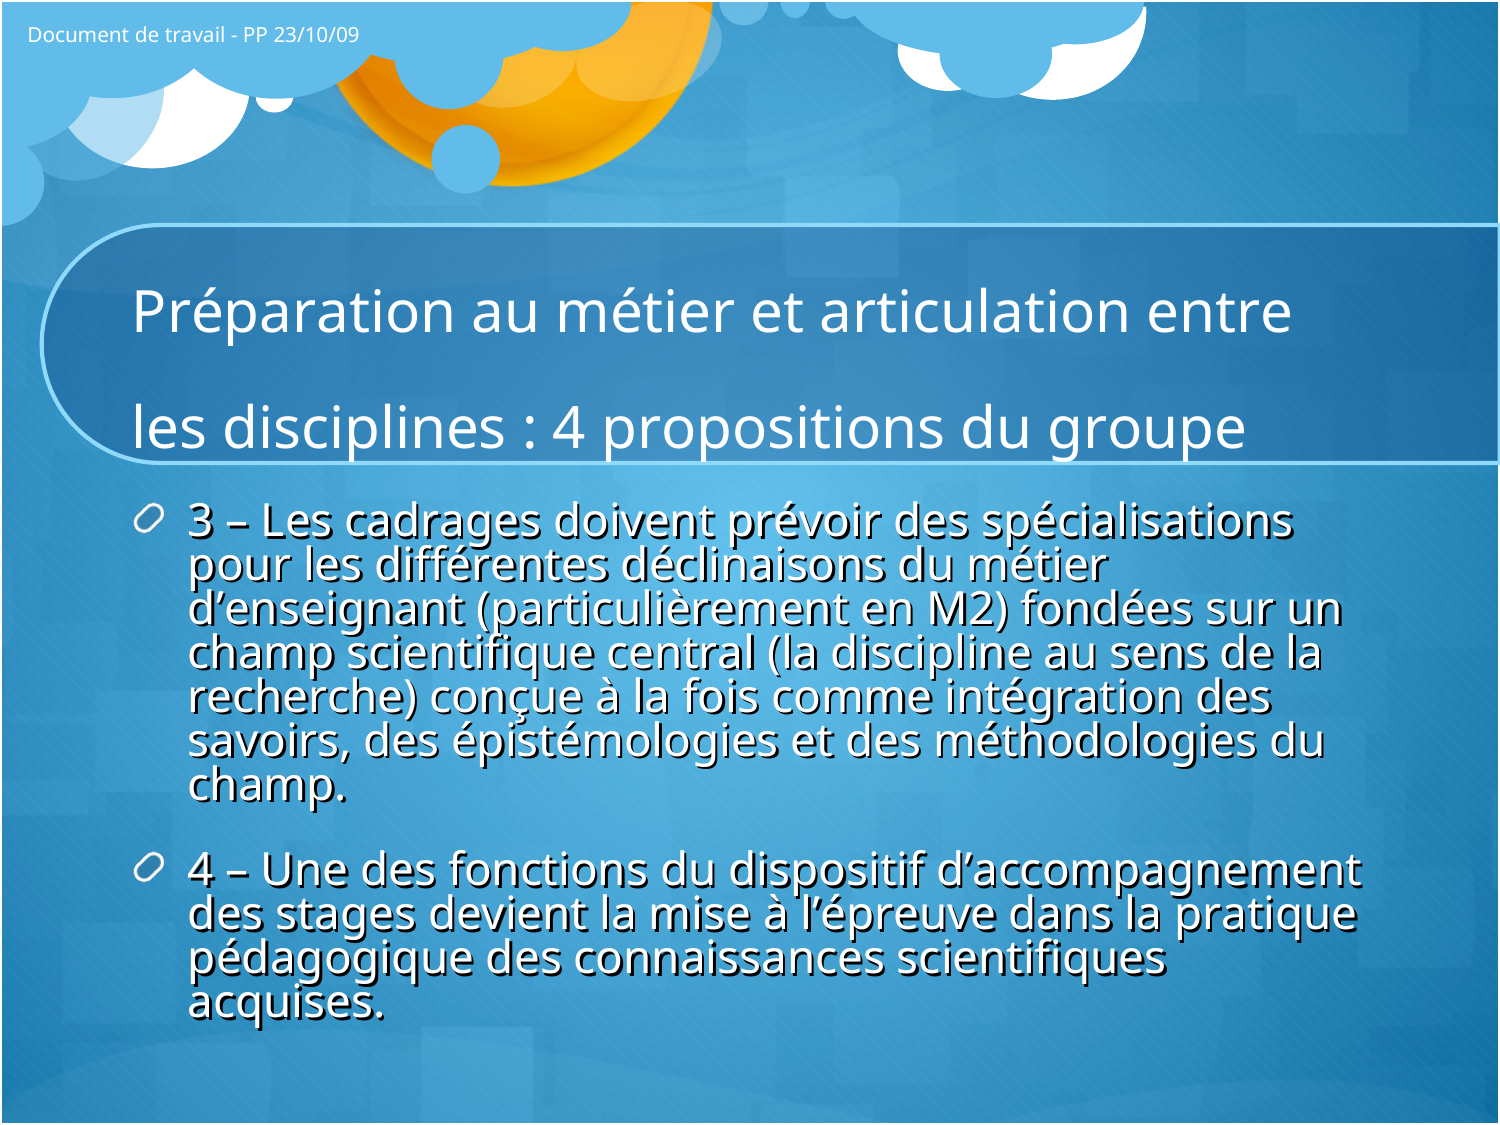

Document de travail - PP 23/10/09
Préparation au métier et articulation entre les disciplines : 4 propositions du groupe
3 – Les cadrages doivent prévoir des spécialisations pour les différentes déclinaisons du métier d’enseignant (particulièrement en M2) fondées sur un champ scientifique central (la discipline au sens de la recherche) conçue à la fois comme intégration des savoirs, des épistémologies et des méthodologies du champ.
4 – Une des fonctions du dispositif d’accompagnement des stages devient la mise à l’épreuve dans la pratique pédagogique des connaissances scientifiques acquises.